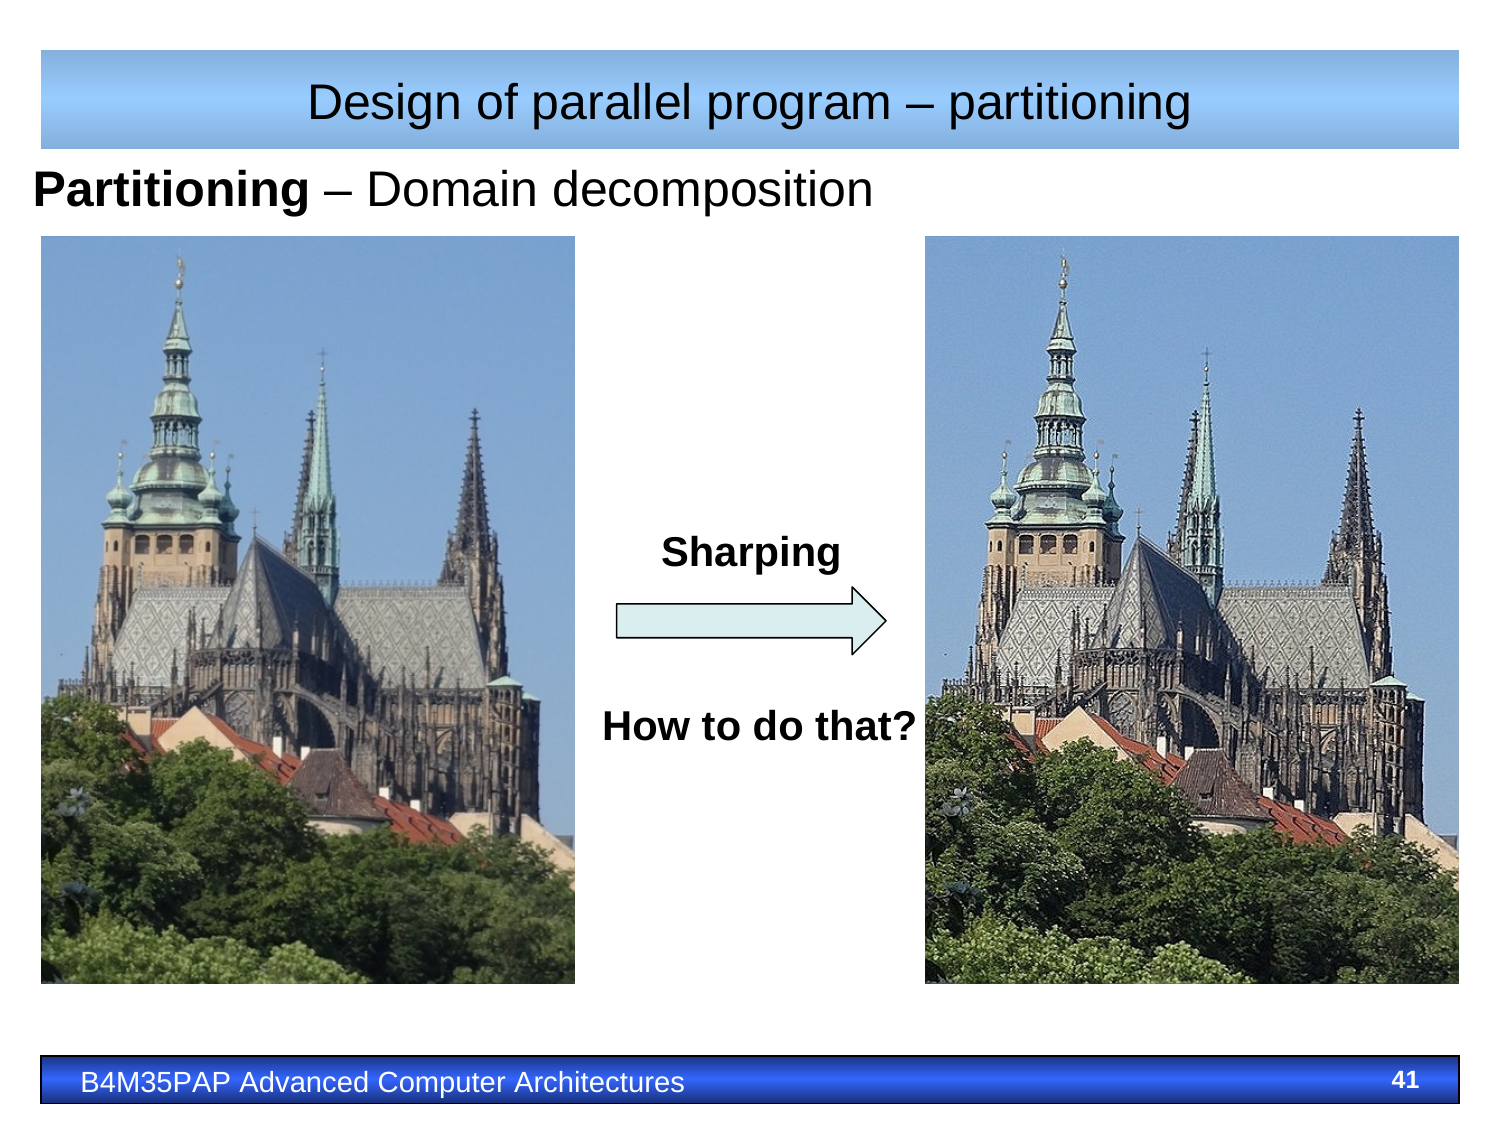

# Design of parallel program – partitioning
Partitioning – Domain decomposition
Sharping
How to do that?